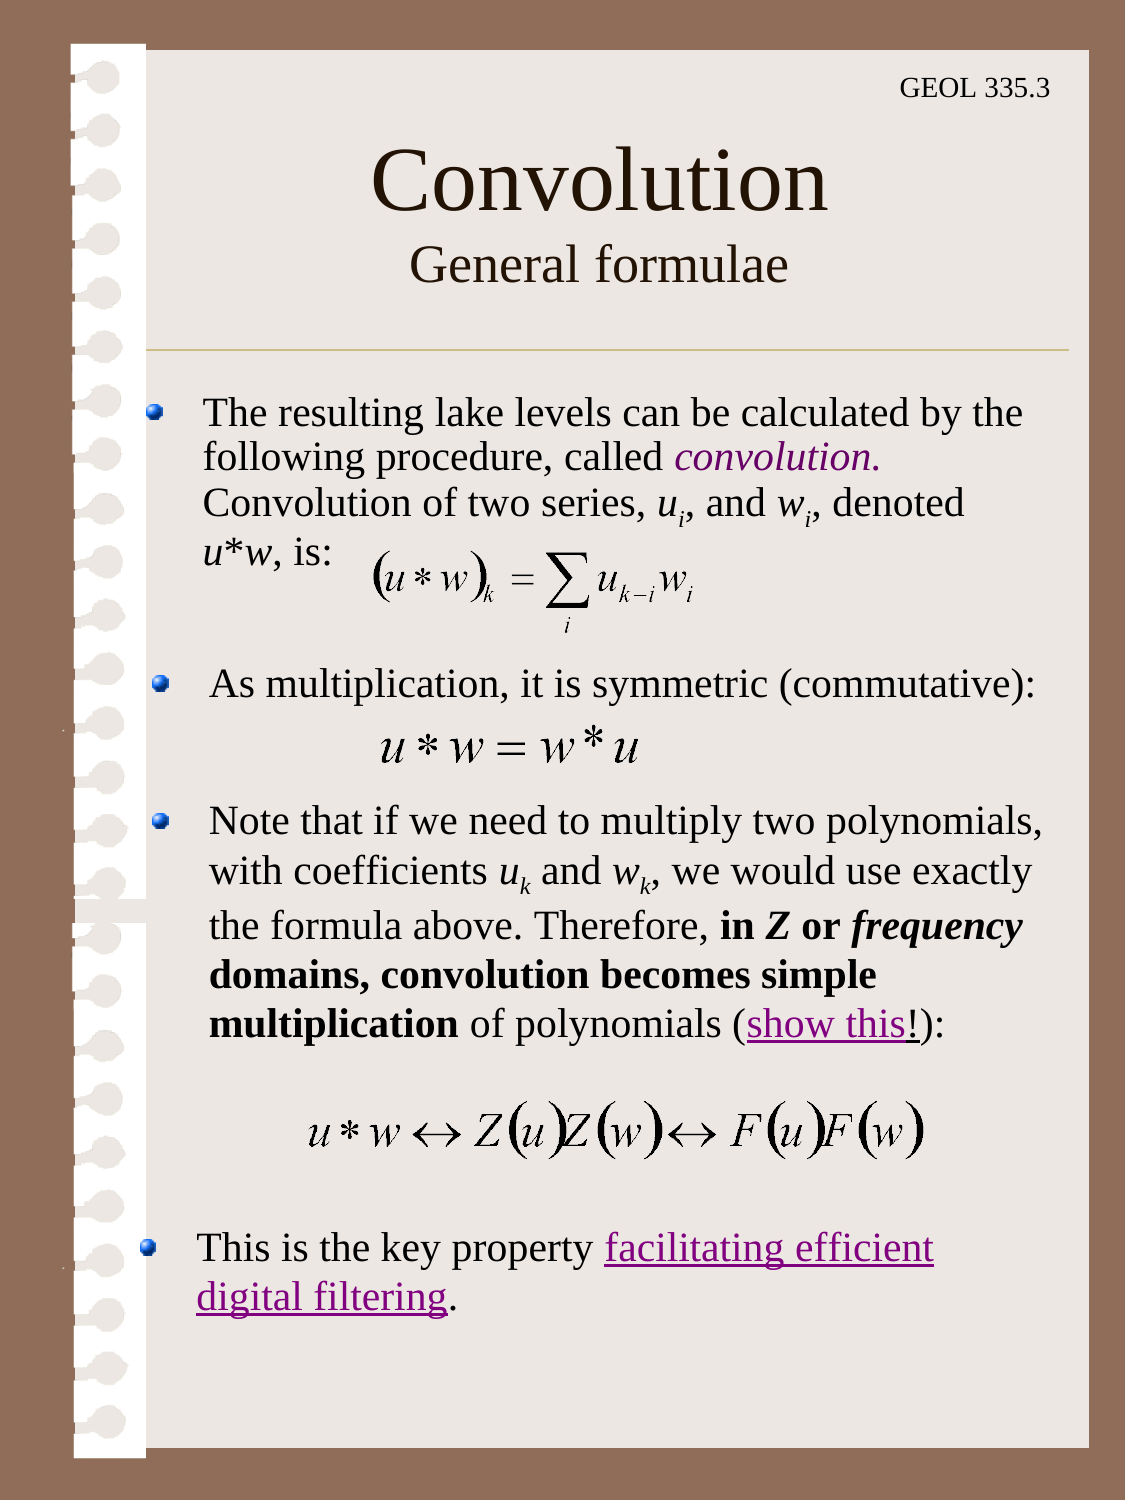

# Convolution General formulae
The resulting lake levels can be calculated by the following procedure, called convolution. Convolution of two series, ui, and wi, denoted u*w, is:
As multiplication, it is symmetric (commutative):
Note that if we need to multiply two polynomials, with coefficients uk and wk, we would use exactly the formula above. Therefore, in Z or frequency domains, convolution becomes simple multiplication of polynomials (show this!):
This is the key property facilitating efficient digital filtering.